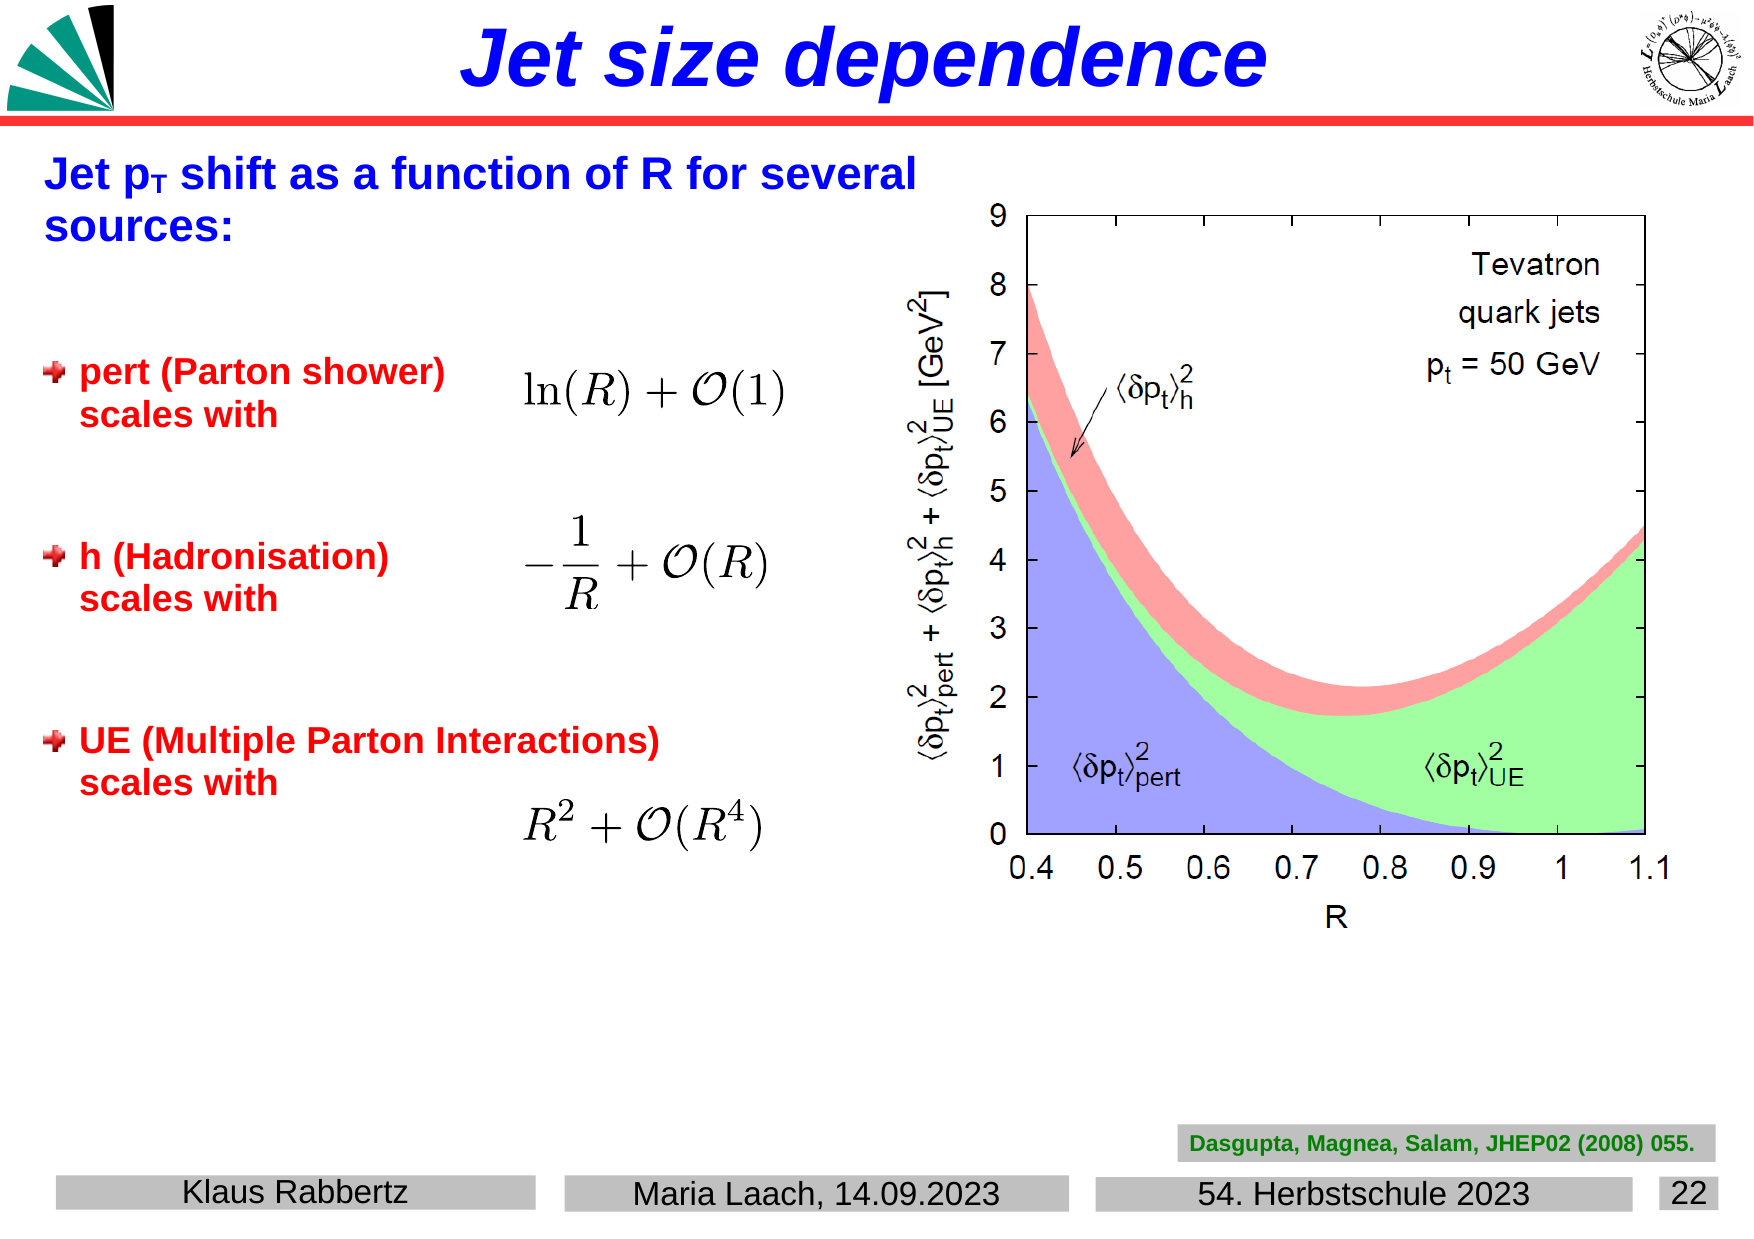

# Jet size dependence
Jet pT shift as a function of R for several sources:
pert (Parton shower) scales with
h (Hadronisation) scales with
UE (Multiple Parton Interactions) scales with
Dasgupta, Magnea, Salam, JHEP02 (2008) 055.